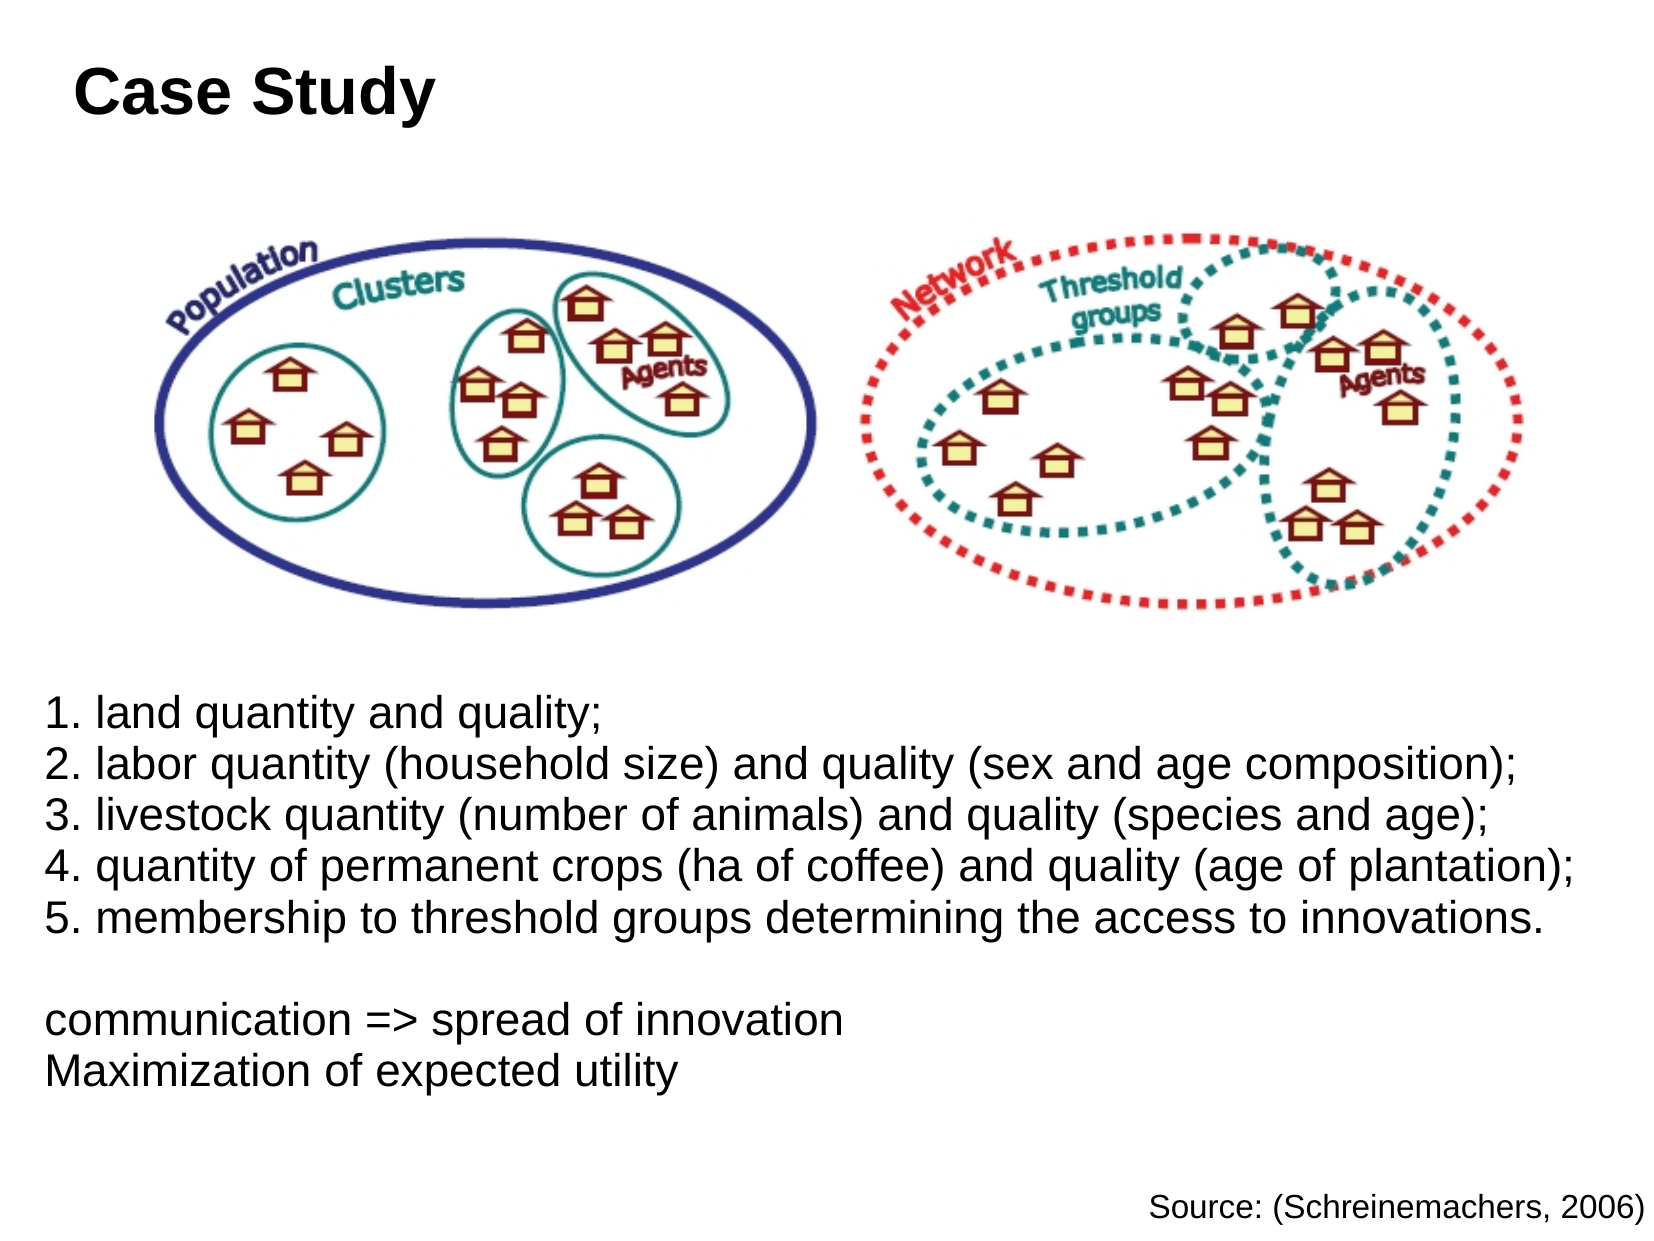

Case Study
1. land quantity and quality;
2. labor quantity (household size) and quality (sex and age composition);
3. livestock quantity (number of animals) and quality (species and age);
4. quantity of permanent crops (ha of coffee) and quality (age of plantation);
5. membership to threshold groups determining the access to innovations.
communication => spread of innovation
Maximization of expected utility
Source: (Schreinemachers, 2006)